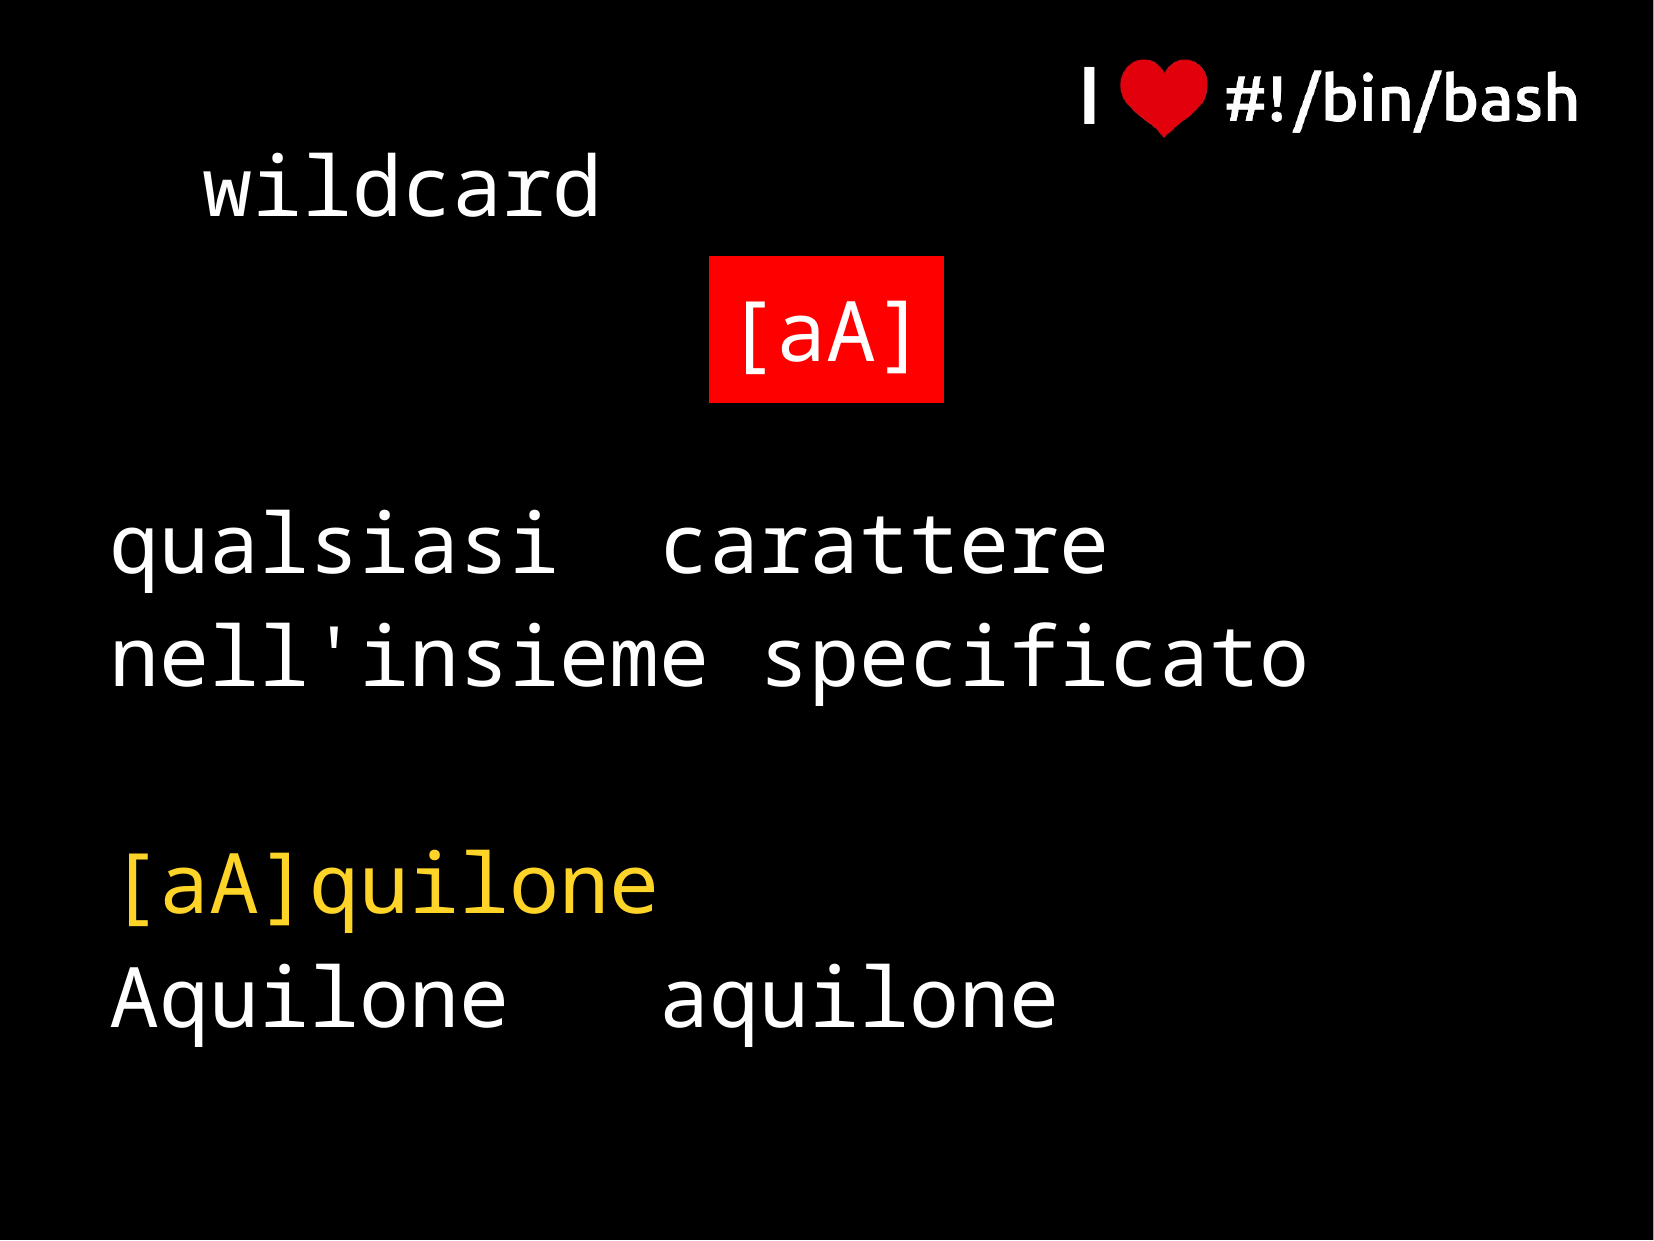

wildcard
[aA]
qualsiasi carattere nell'insieme specificato
[aA]quilone Aquilone aquilone